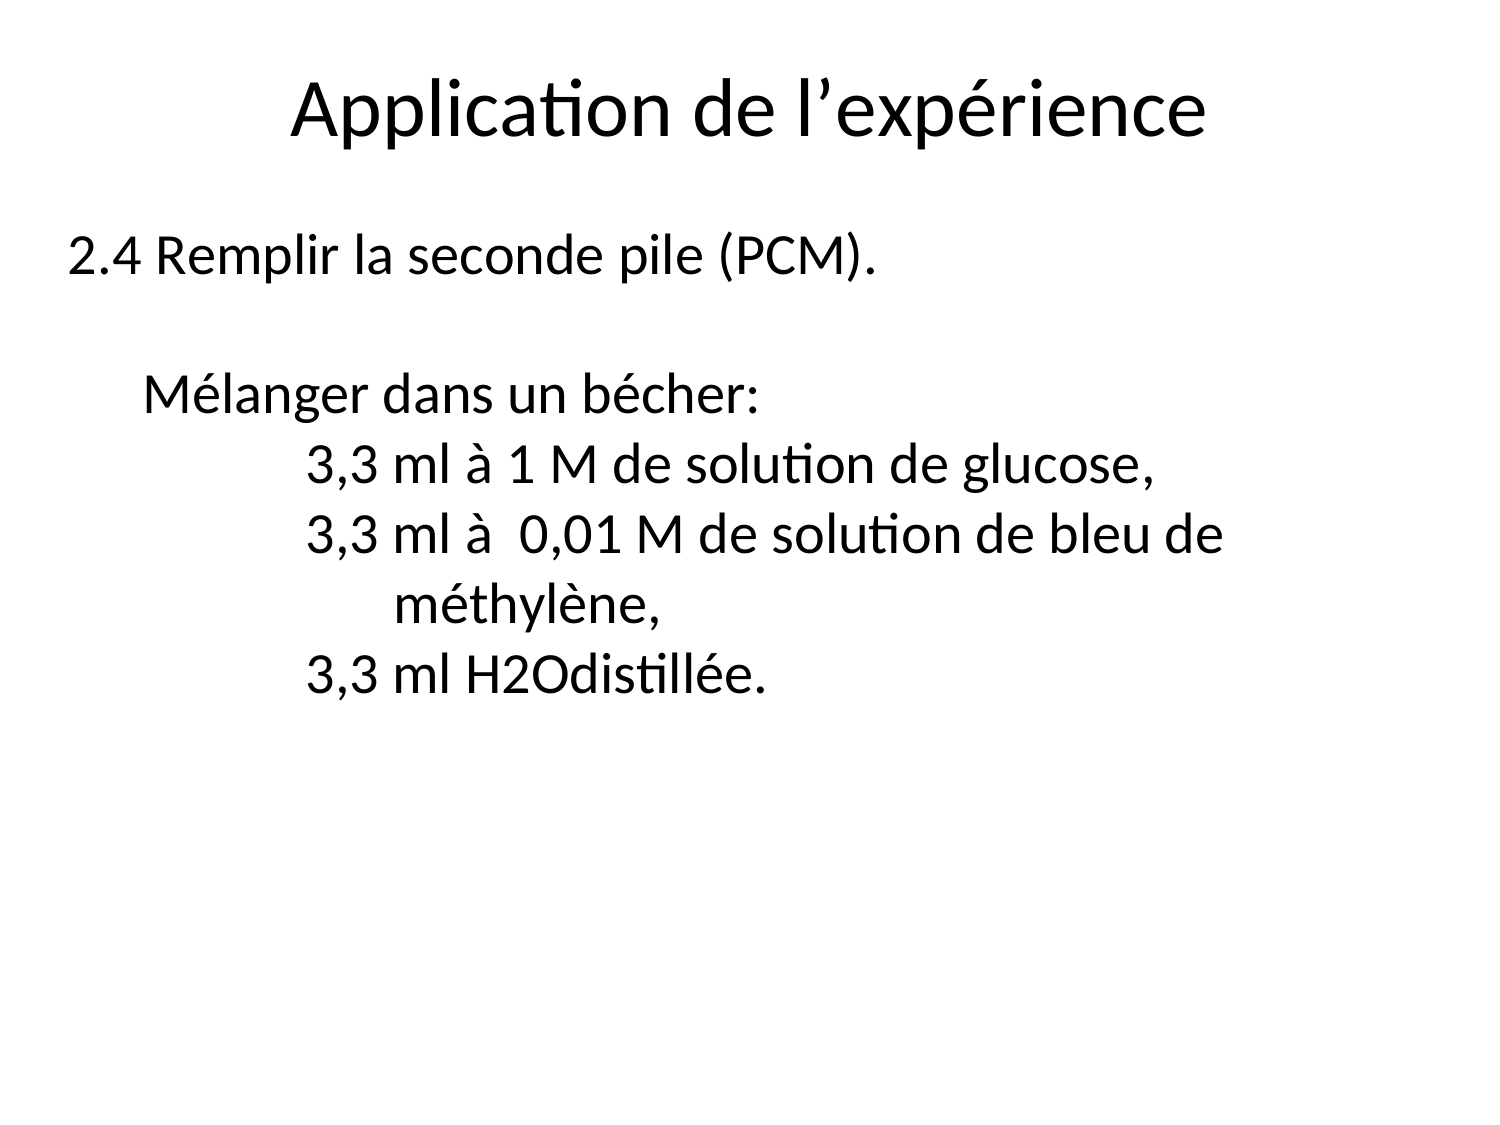

# Application de l’expérience
2.4 	Remplir la seconde pile (PCM).
Mélanger dans un bécher:
3,3 ml à 1 M de solution de glucose,
3,3 ml à 0,01 M de solution de bleu de méthylène,
3,3 ml H2Odistillée.